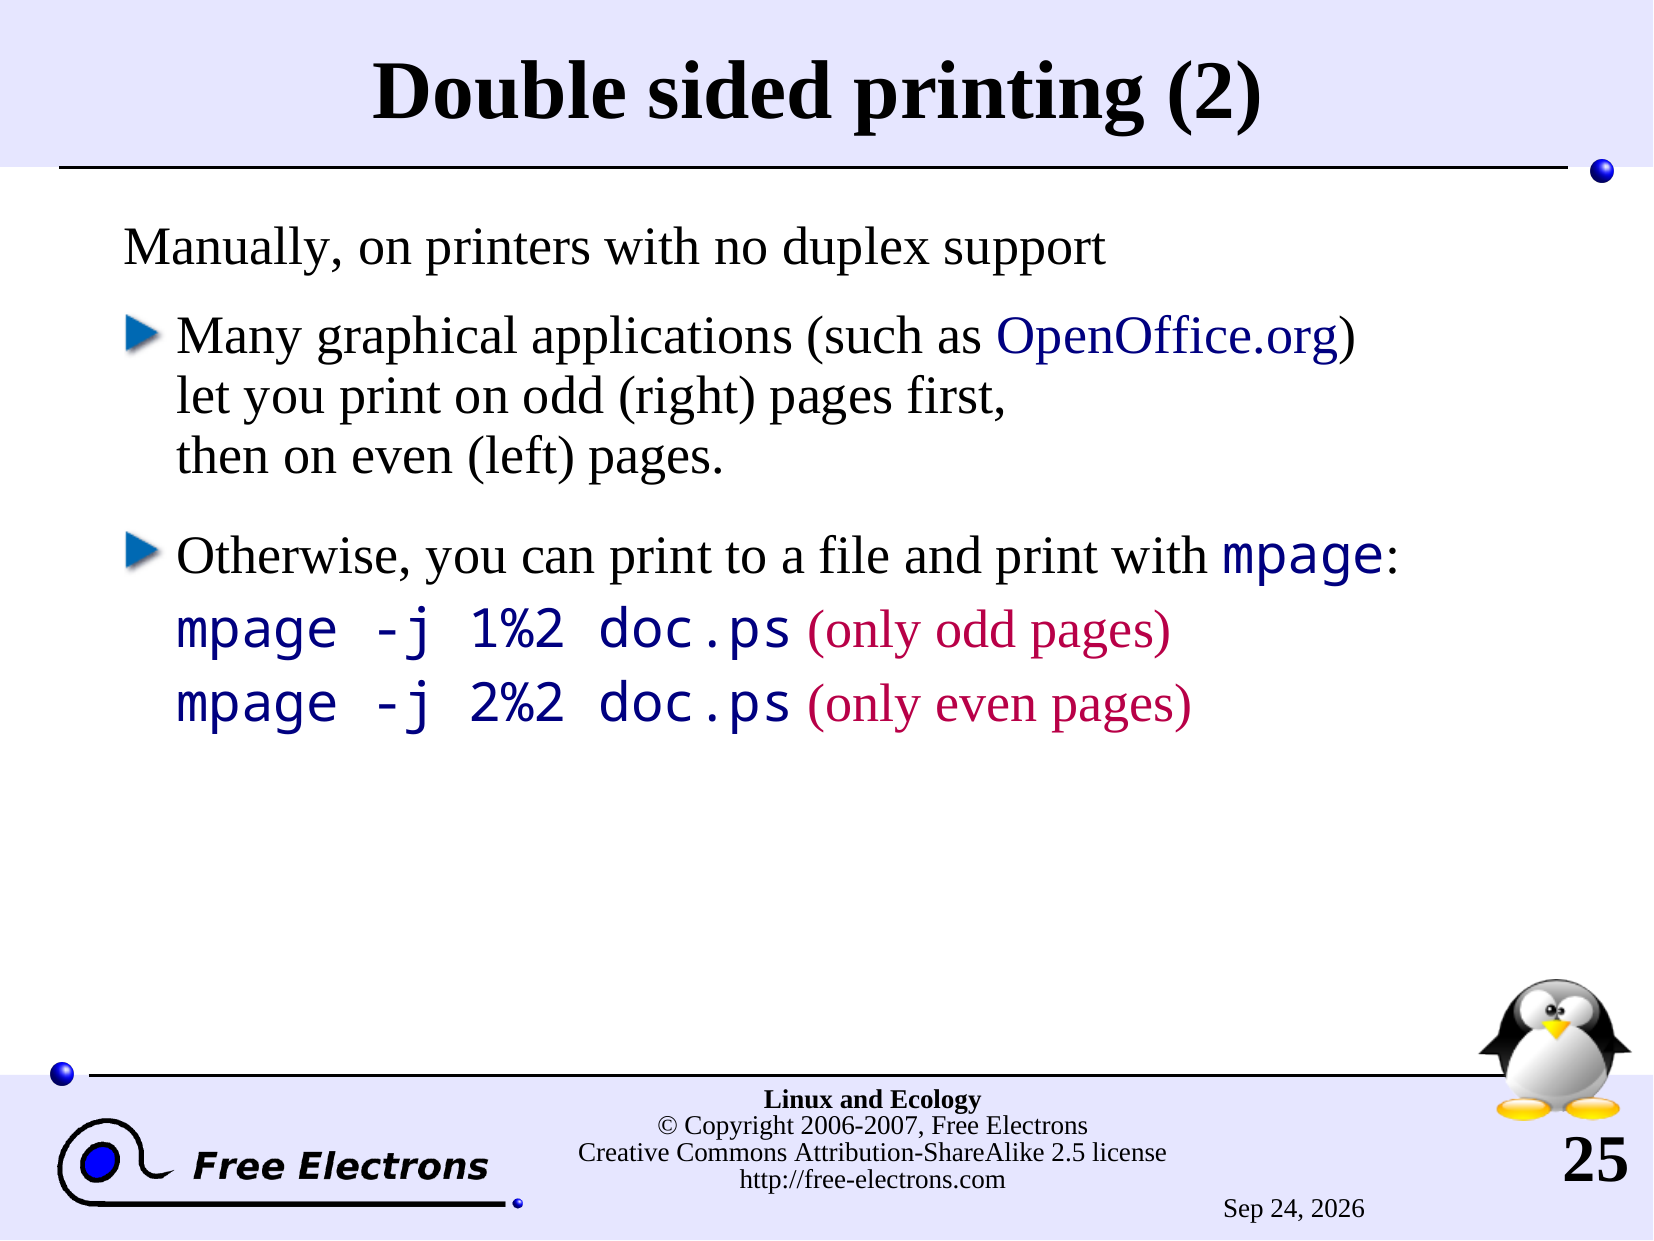

# Double sided printing (2)
Manually, on printers with no duplex support
Many graphical applications (such as OpenOffice.org)
let you print on odd (right) pages first,
then on even (left) pages.
Otherwise, you can print to a file and print with mpage:
mpage -j 1%2 doc.ps (only odd pages)
mpage -j 2%2 doc.ps (only even pages)